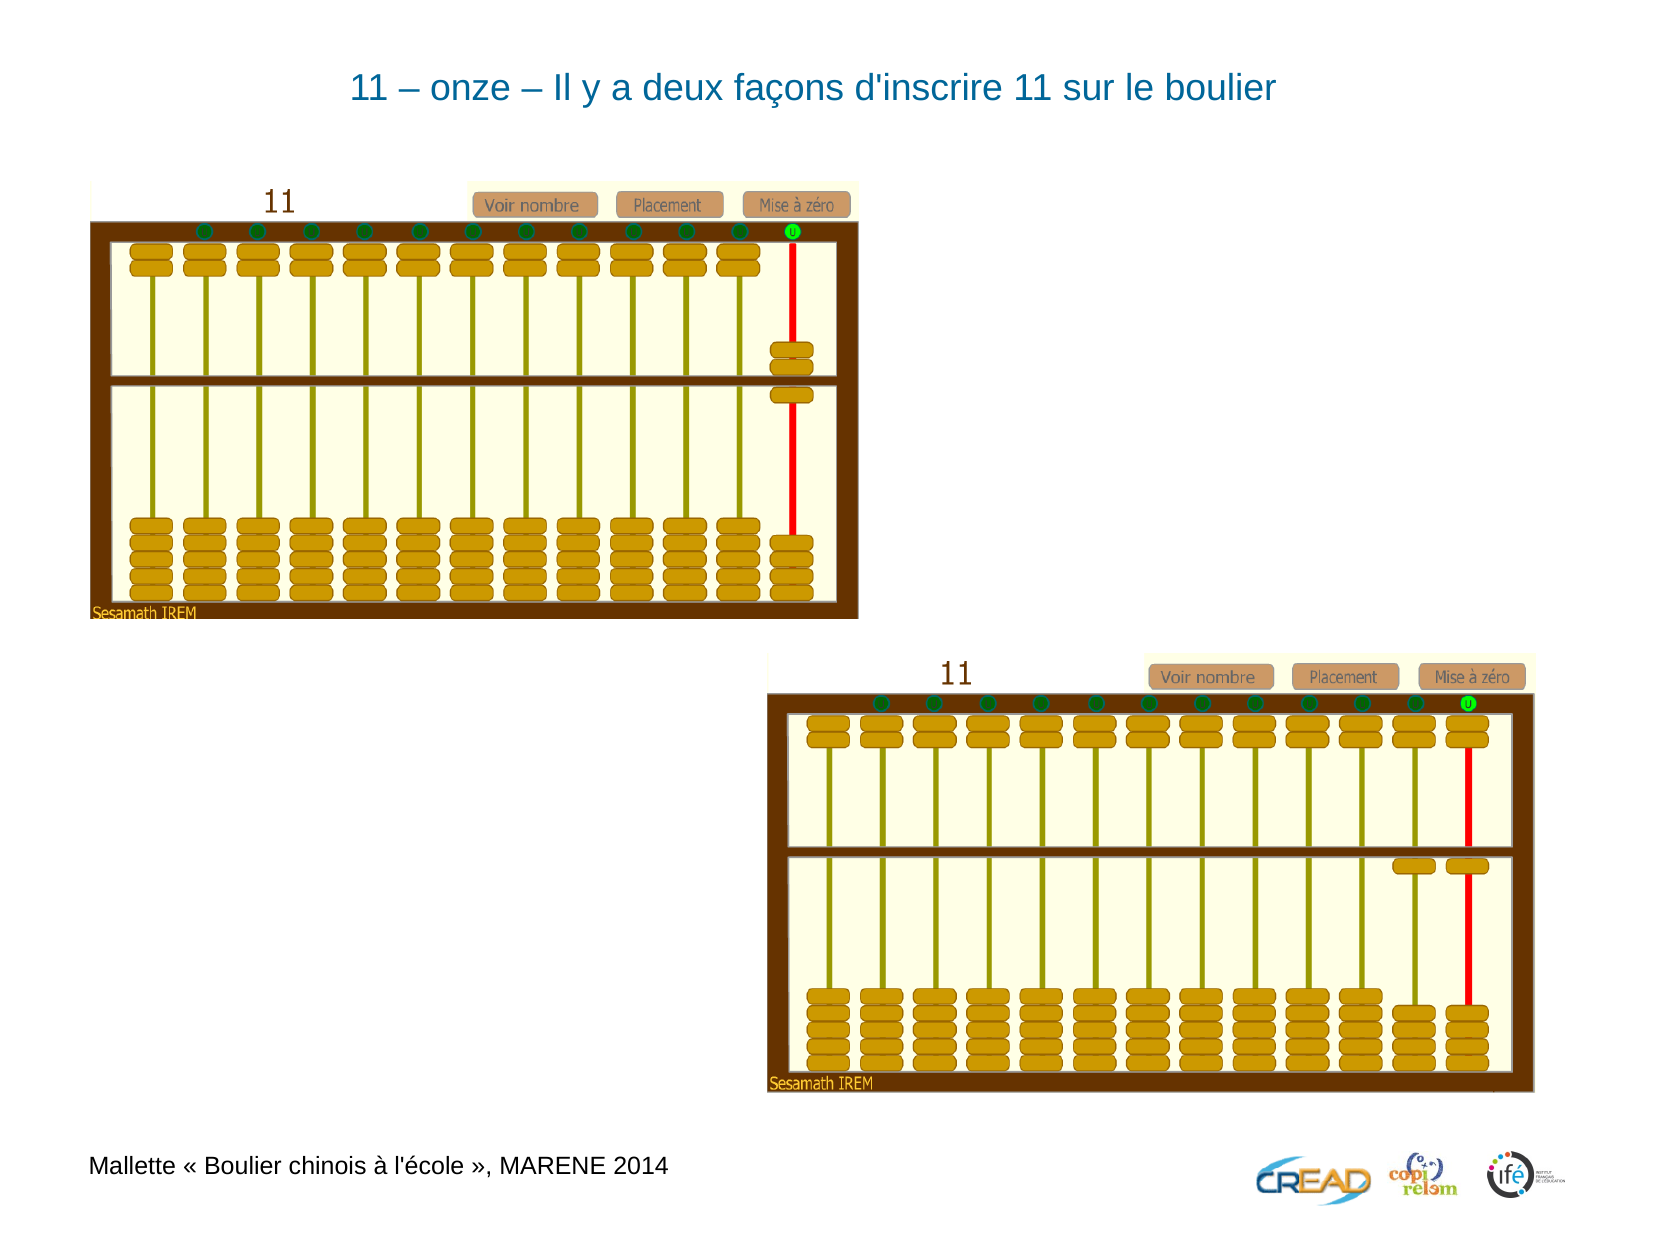

11 – onze – Il y a deux façons d'inscrire 11 sur le boulier